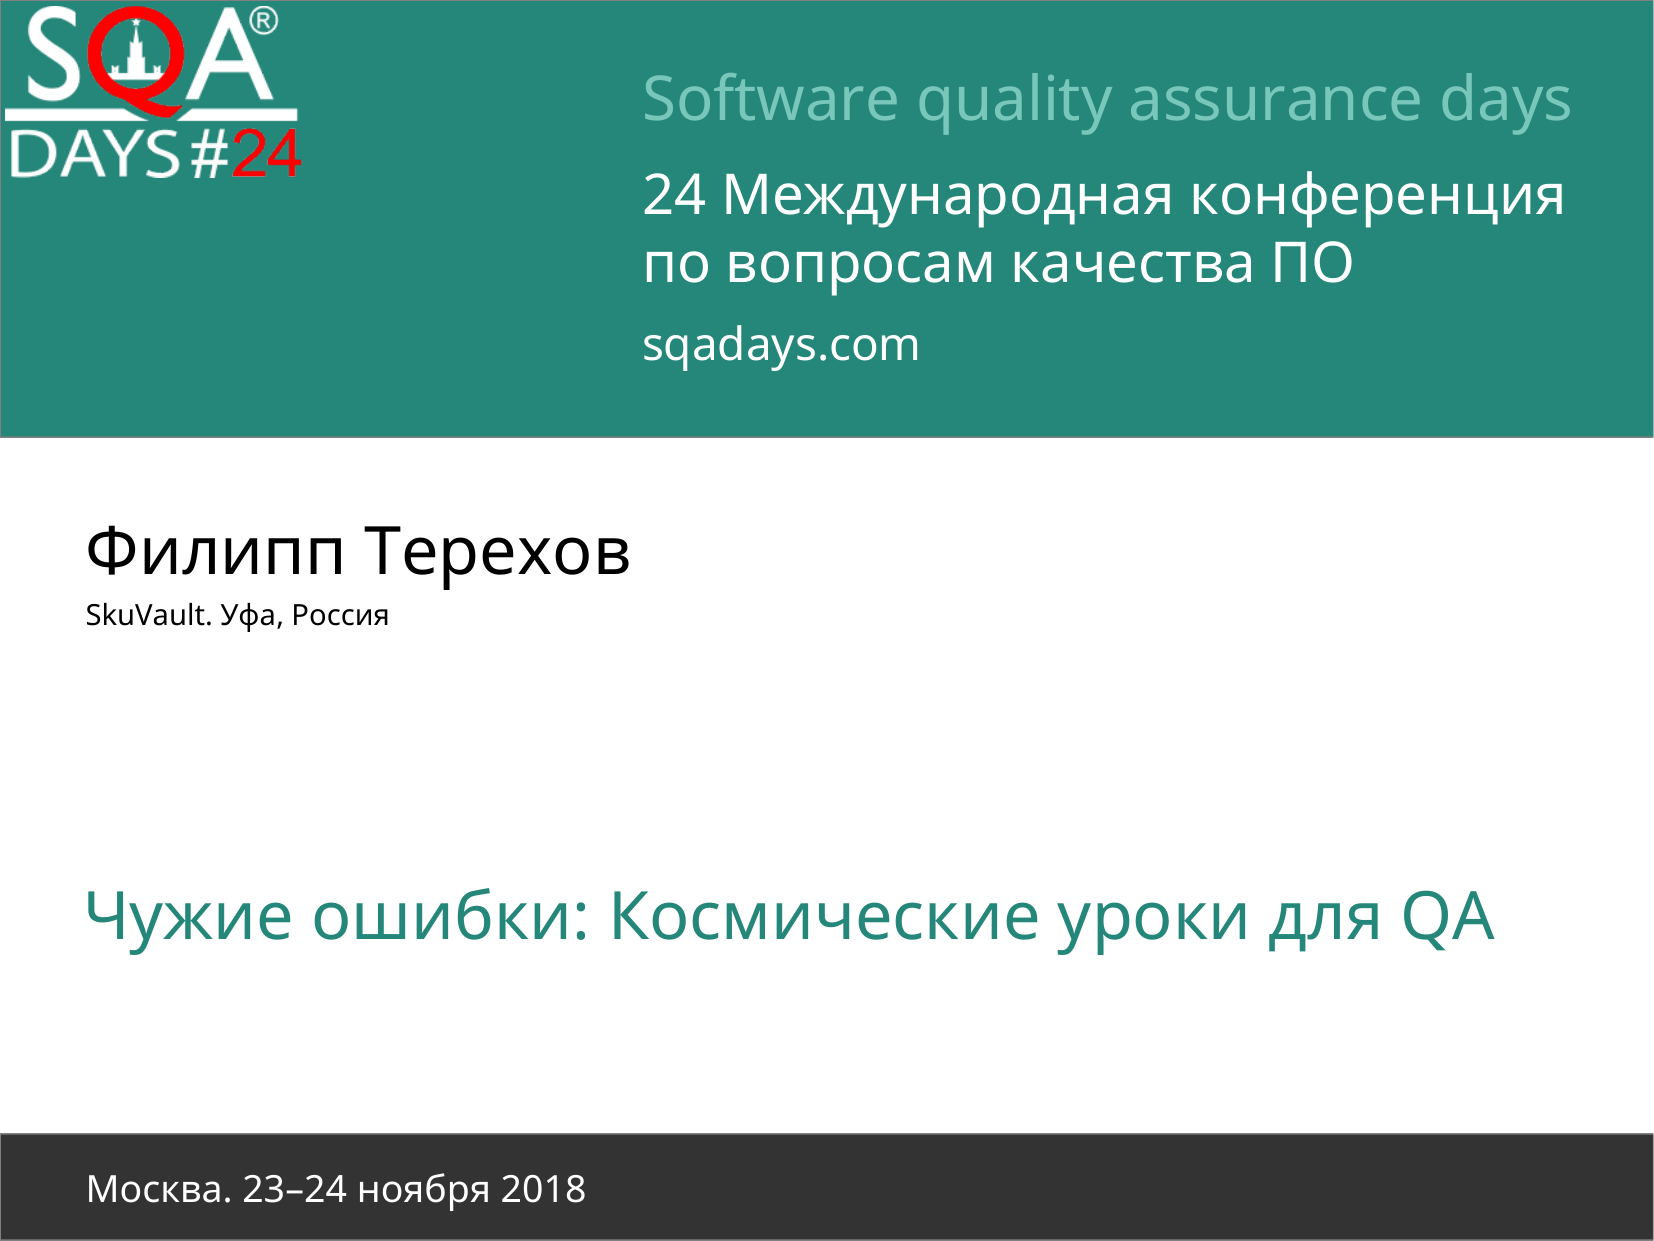

Software quality assurance days
24 Международная конференция
по вопросам качества ПО
sqadays.com
Филипп Терехов
SkuVault. Уфа, Россия
Чужие ошибки: Космические уроки для QA
Москва. 23–24 ноября 2018